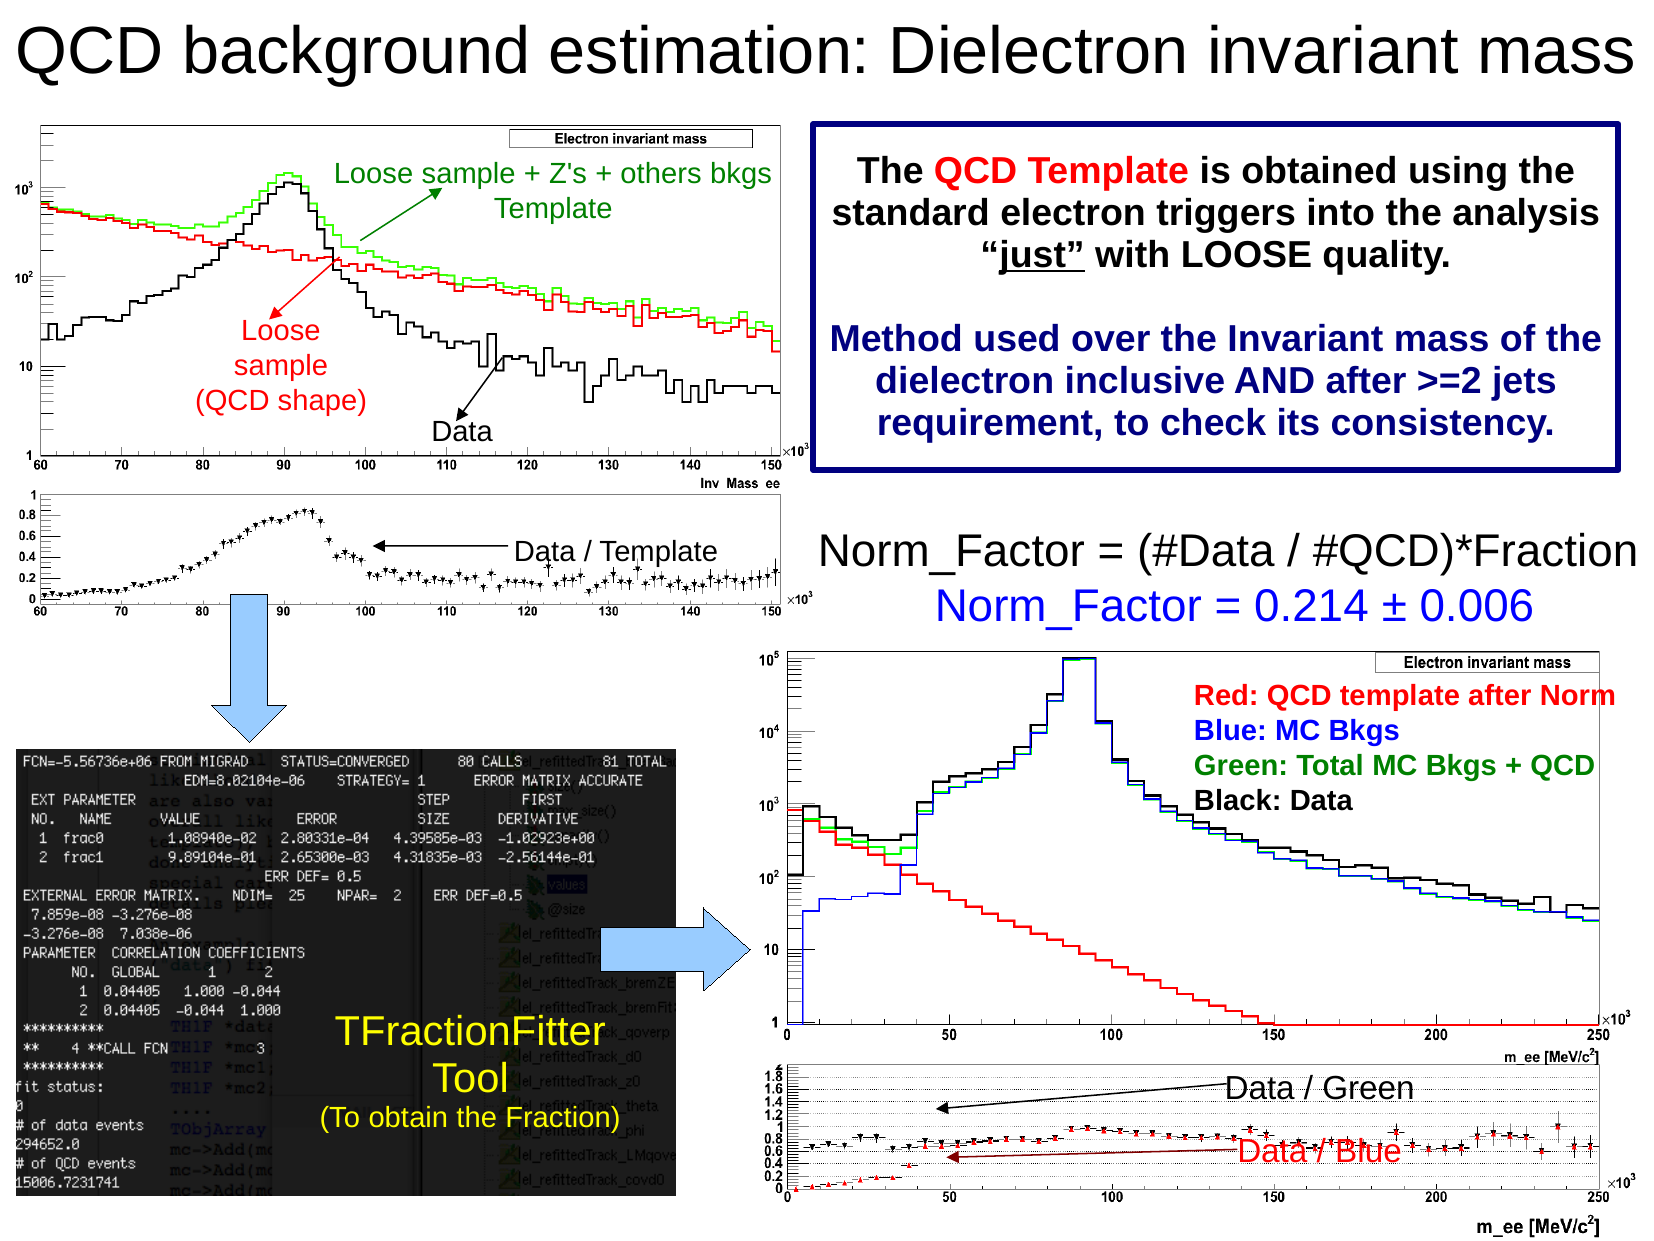

# QCD background estimation: Dielectron invariant mass
The QCD Template is obtained using the standard electron triggers into the analysis “just” with LOOSE quality.
Method used over the Invariant mass of the dielectron inclusive AND after >=2 jets requirement, to check its consistency.
Loose sample + Z's + others bkgs
Template
Loose sample (QCD shape)
Data
Norm_Factor = (#Data / #QCD)*Fraction
Norm_Factor = 0.214 ± 0.006
Data / Template
Red: QCD template after Norm
Blue: MC Bkgs
Green: Total MC Bkgs + QCD
Black: Data
TFractionFitter Tool
(To obtain the Fraction)
Data / Green
Data / Blue